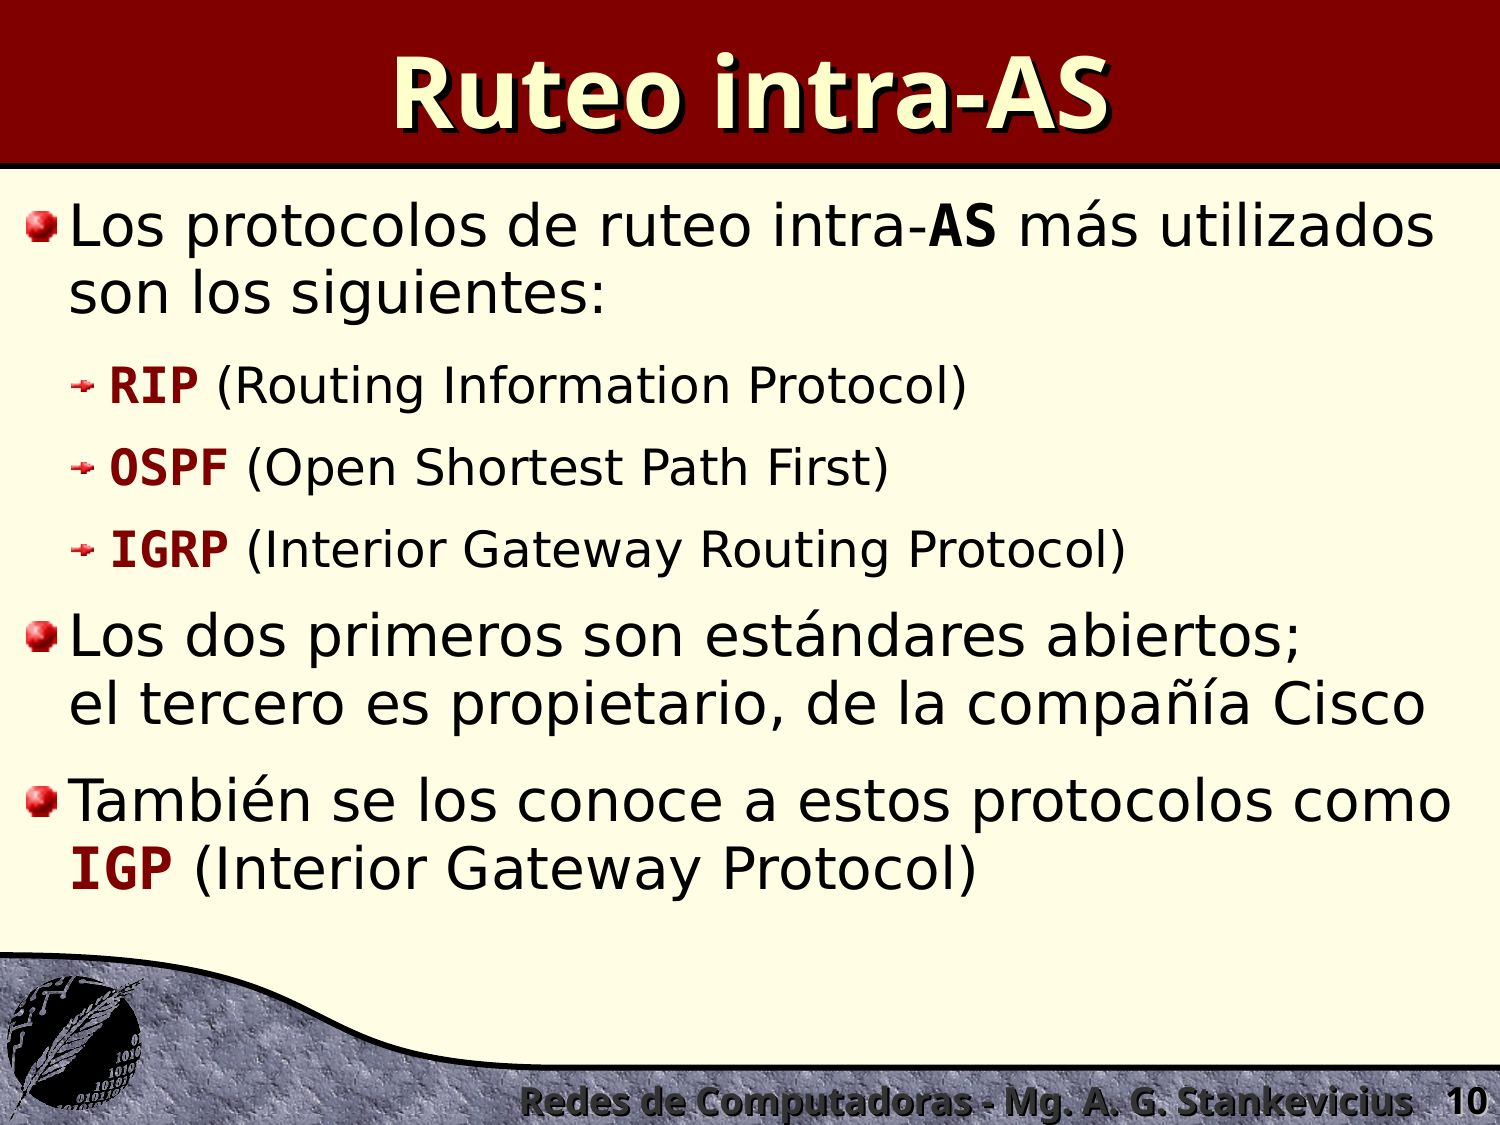

# Ruteo intra-AS
Los protocolos de ruteo intra-AS más utilizados son los siguientes:
RIP (Routing Information Protocol)
OSPF (Open Shortest Path First)
IGRP (Interior Gateway Routing Protocol)
Los dos primeros son estándares abiertos;
el tercero es propietario, de la compañía Cisco
También se los conoce a estos protocolos como IGP (Interior Gateway Protocol)
10